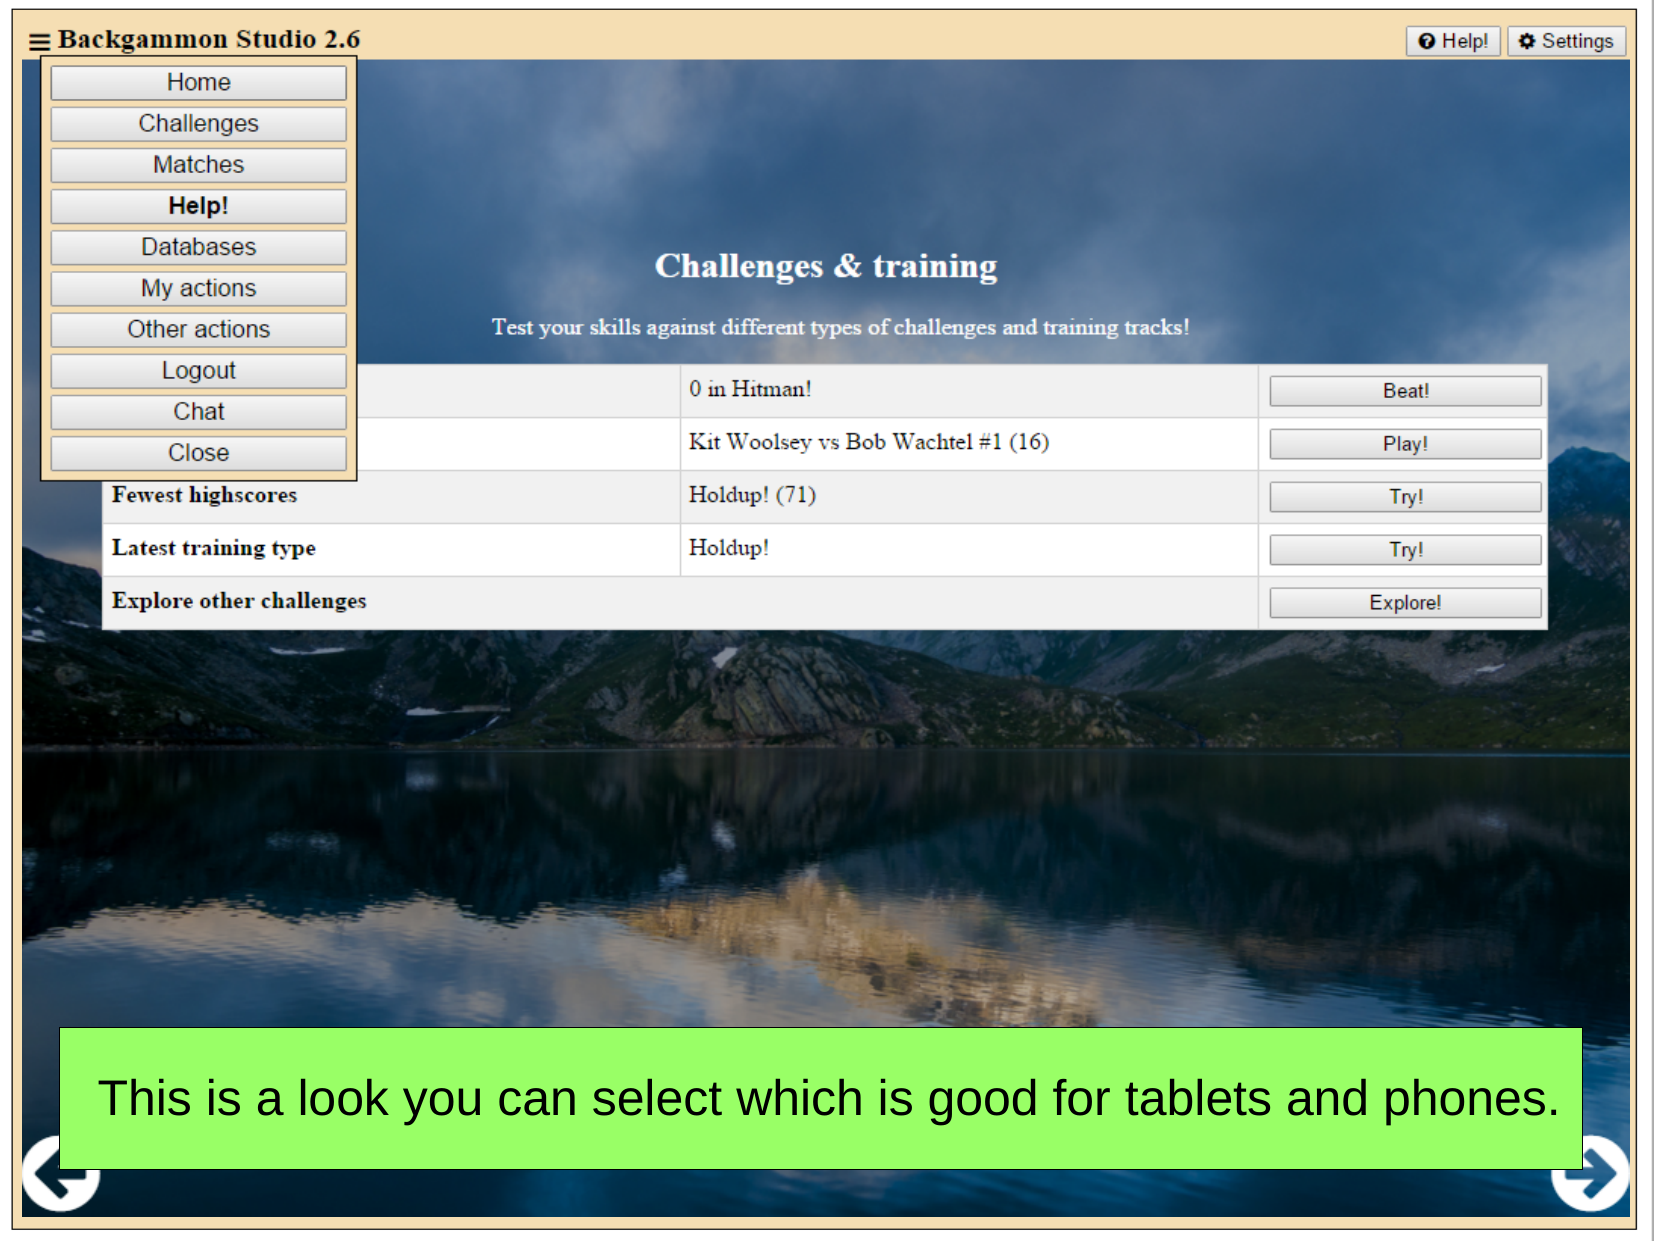

# Backgammon Studio
This is a look you can select which is good for tablets and phones.